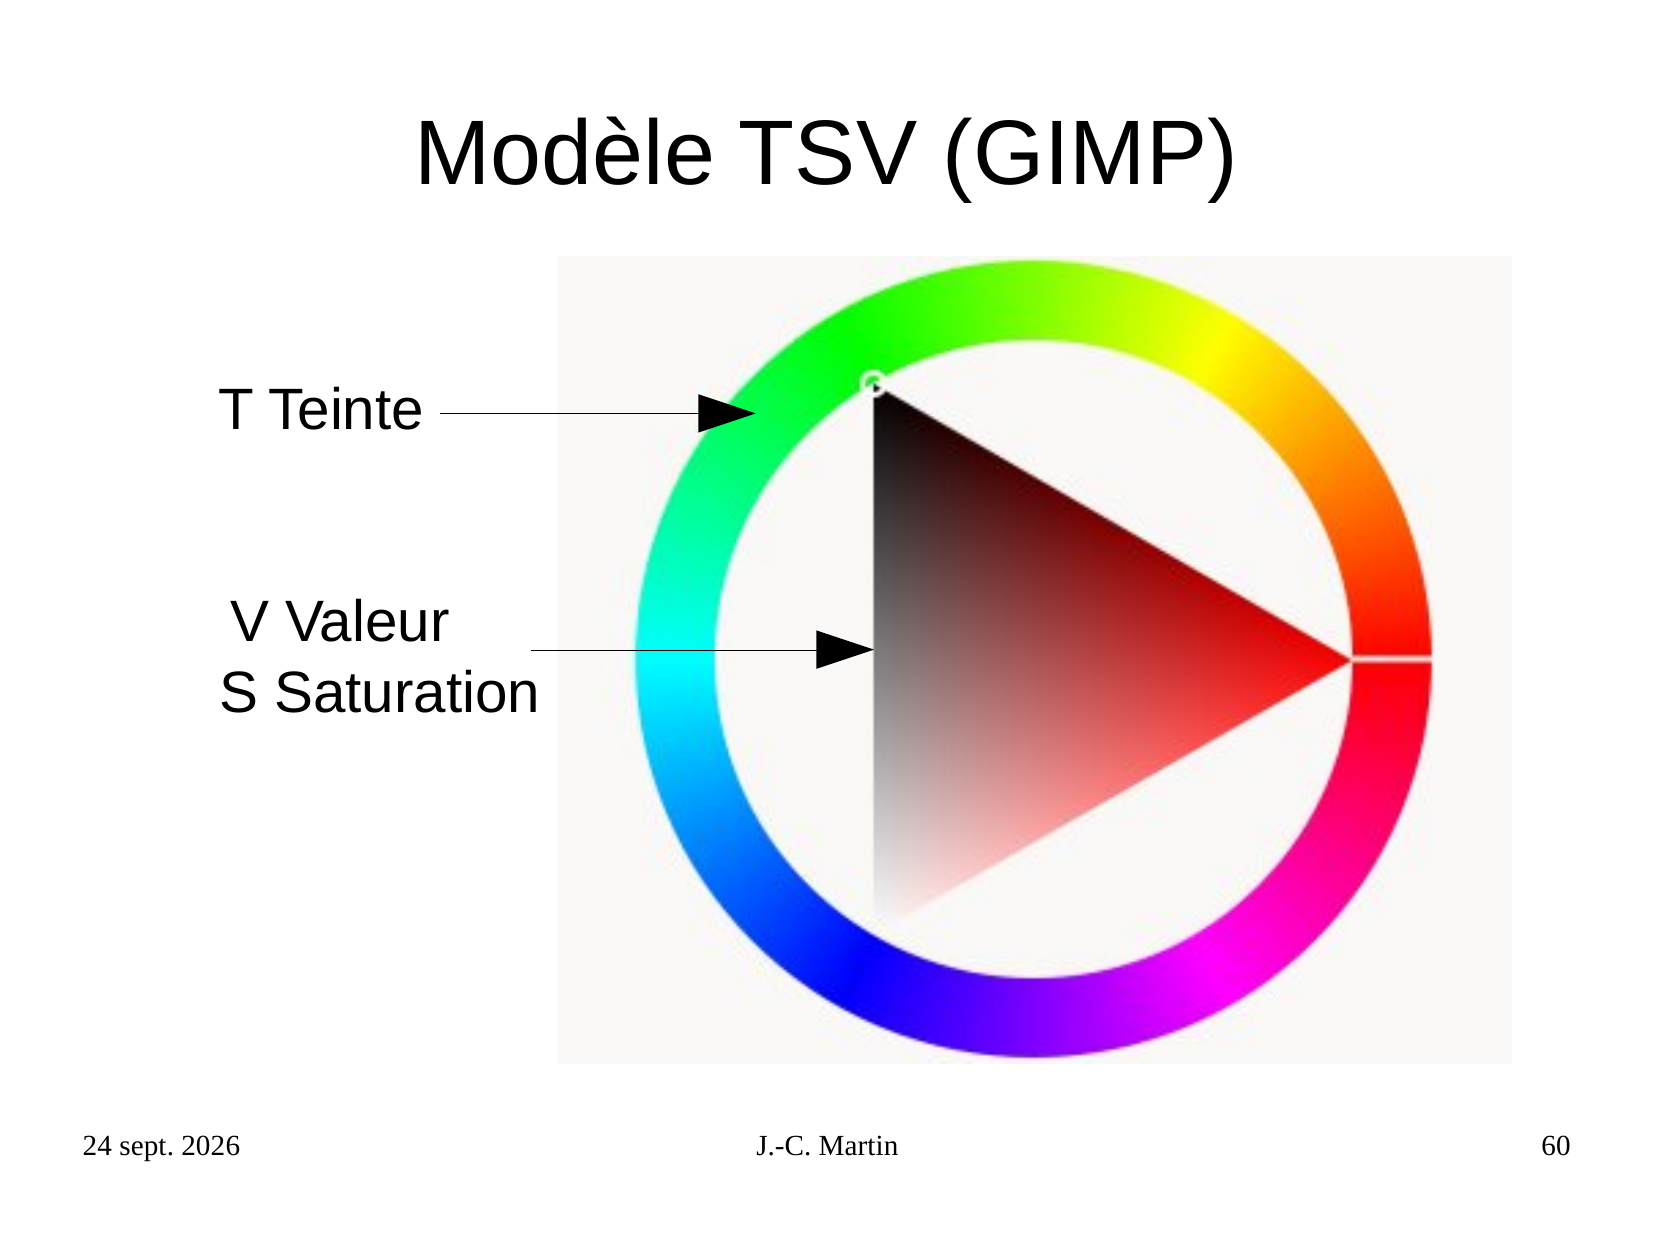

# Modèle TSV (GIMP)
T Teinte
V Valeur
S Saturation
J.-C. Martin
60